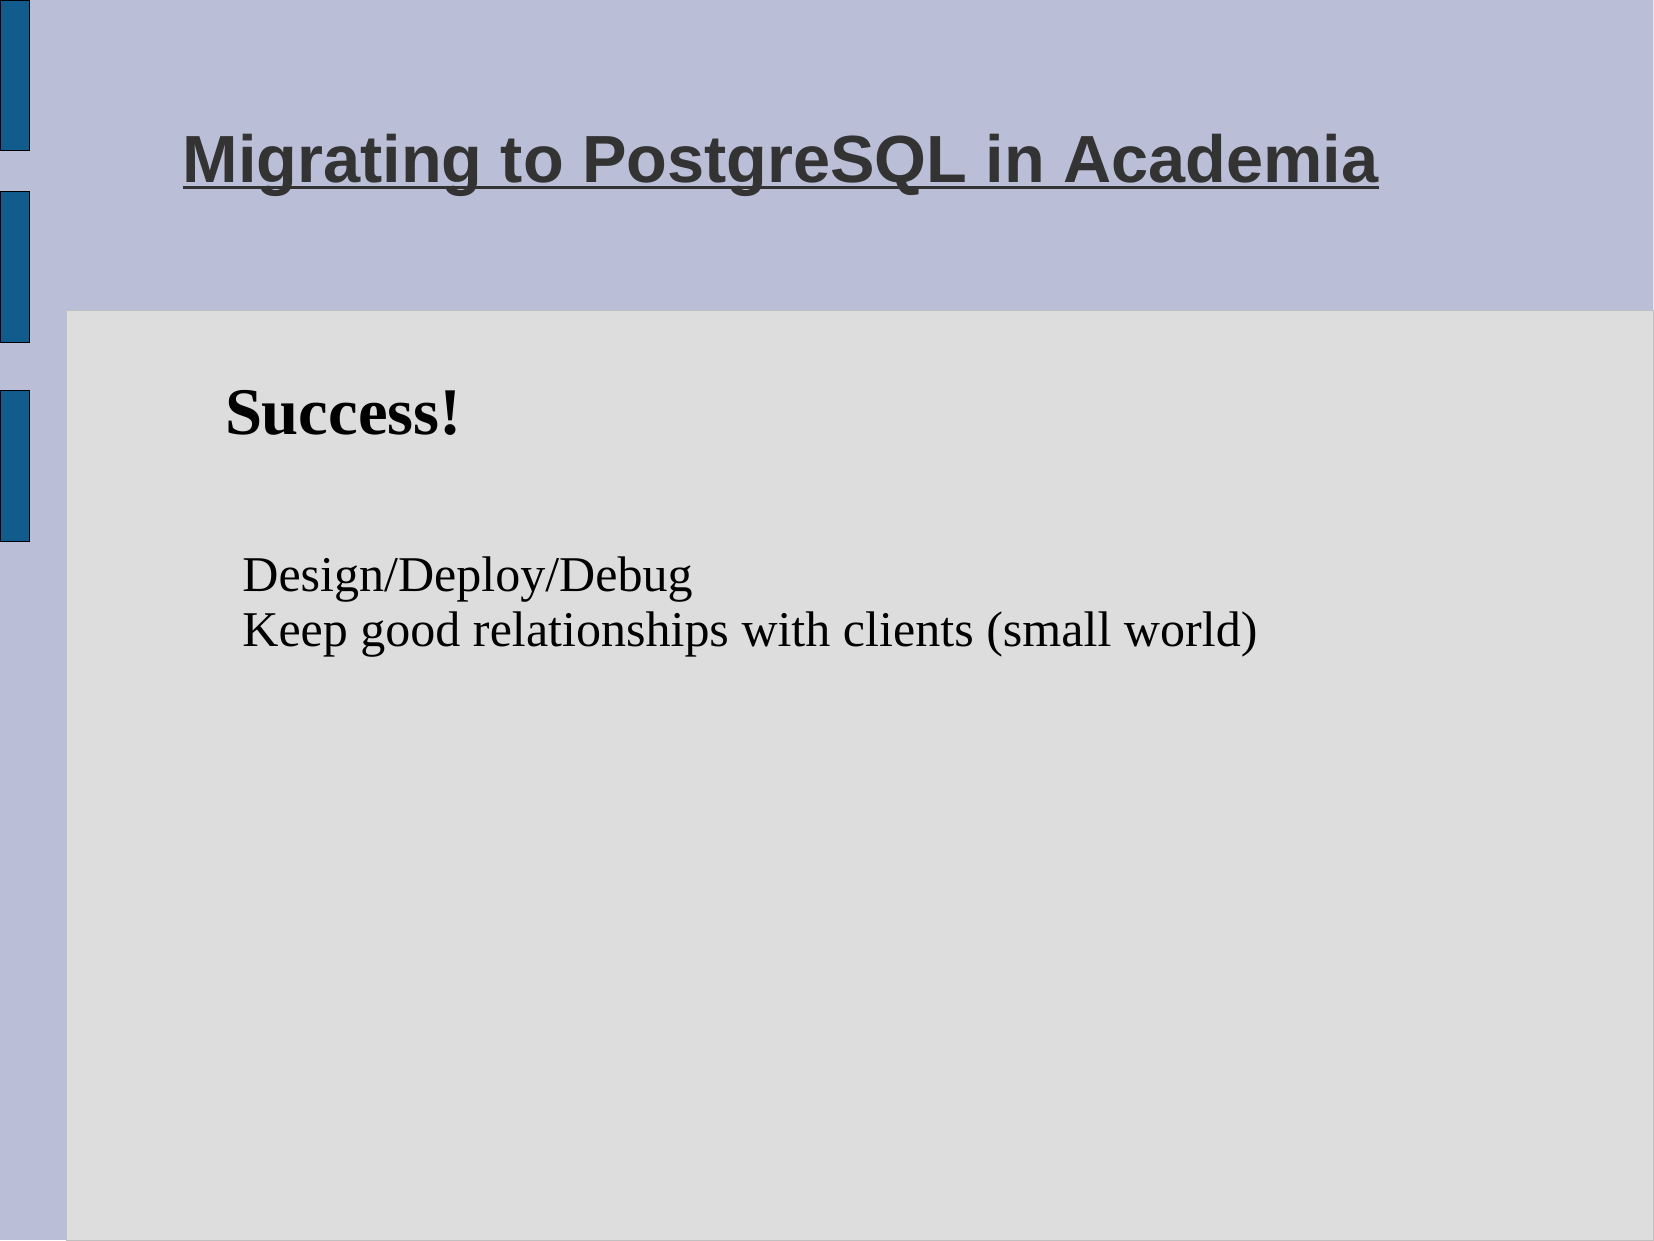

# Migrating to PostgreSQL in Academia
Success!
Design/Deploy/Debug
Keep good relationships with clients (small world)